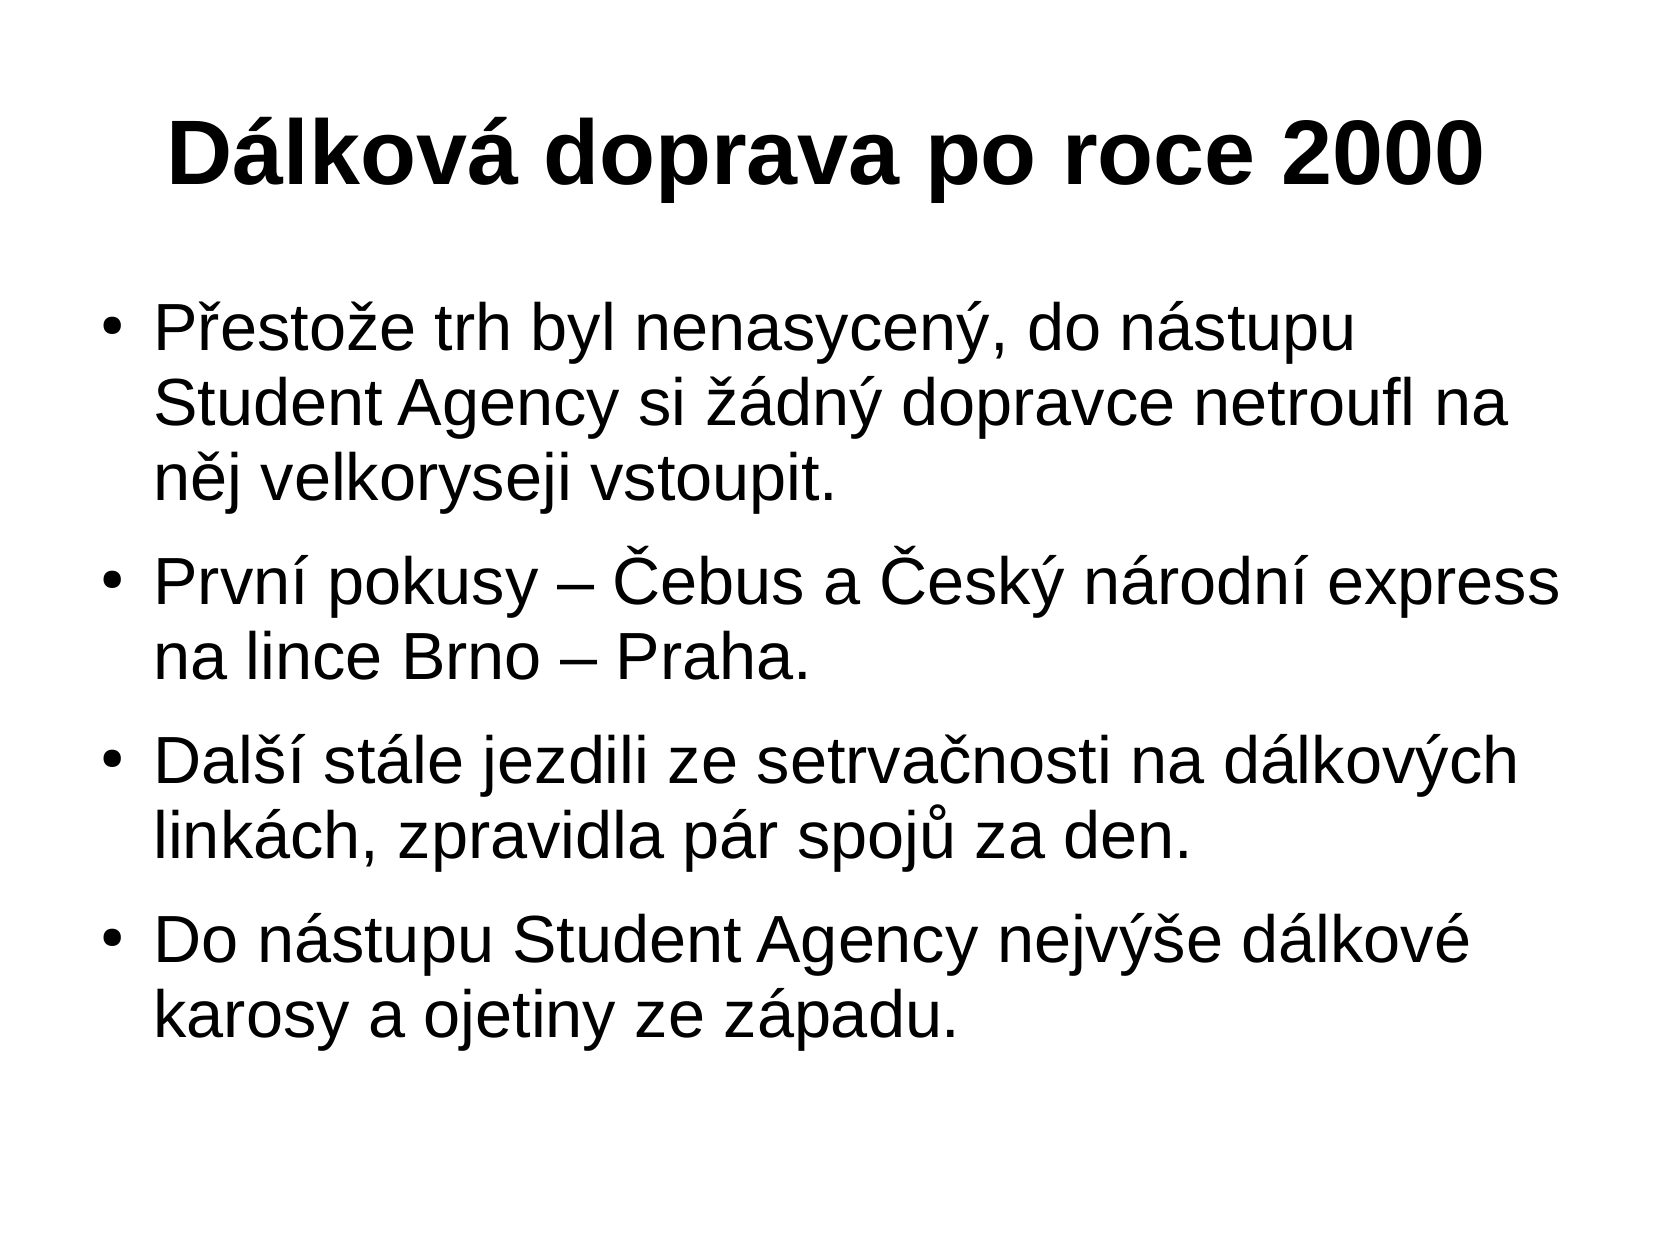

# Dálková doprava po roce 2000
Přestože trh byl nenasycený, do nástupu Student Agency si žádný dopravce netroufl na něj velkoryseji vstoupit.
První pokusy – Čebus a Český národní express na lince Brno – Praha.
Další stále jezdili ze setrvačnosti na dálkových linkách, zpravidla pár spojů za den.
Do nástupu Student Agency nejvýše dálkové karosy a ojetiny ze západu.